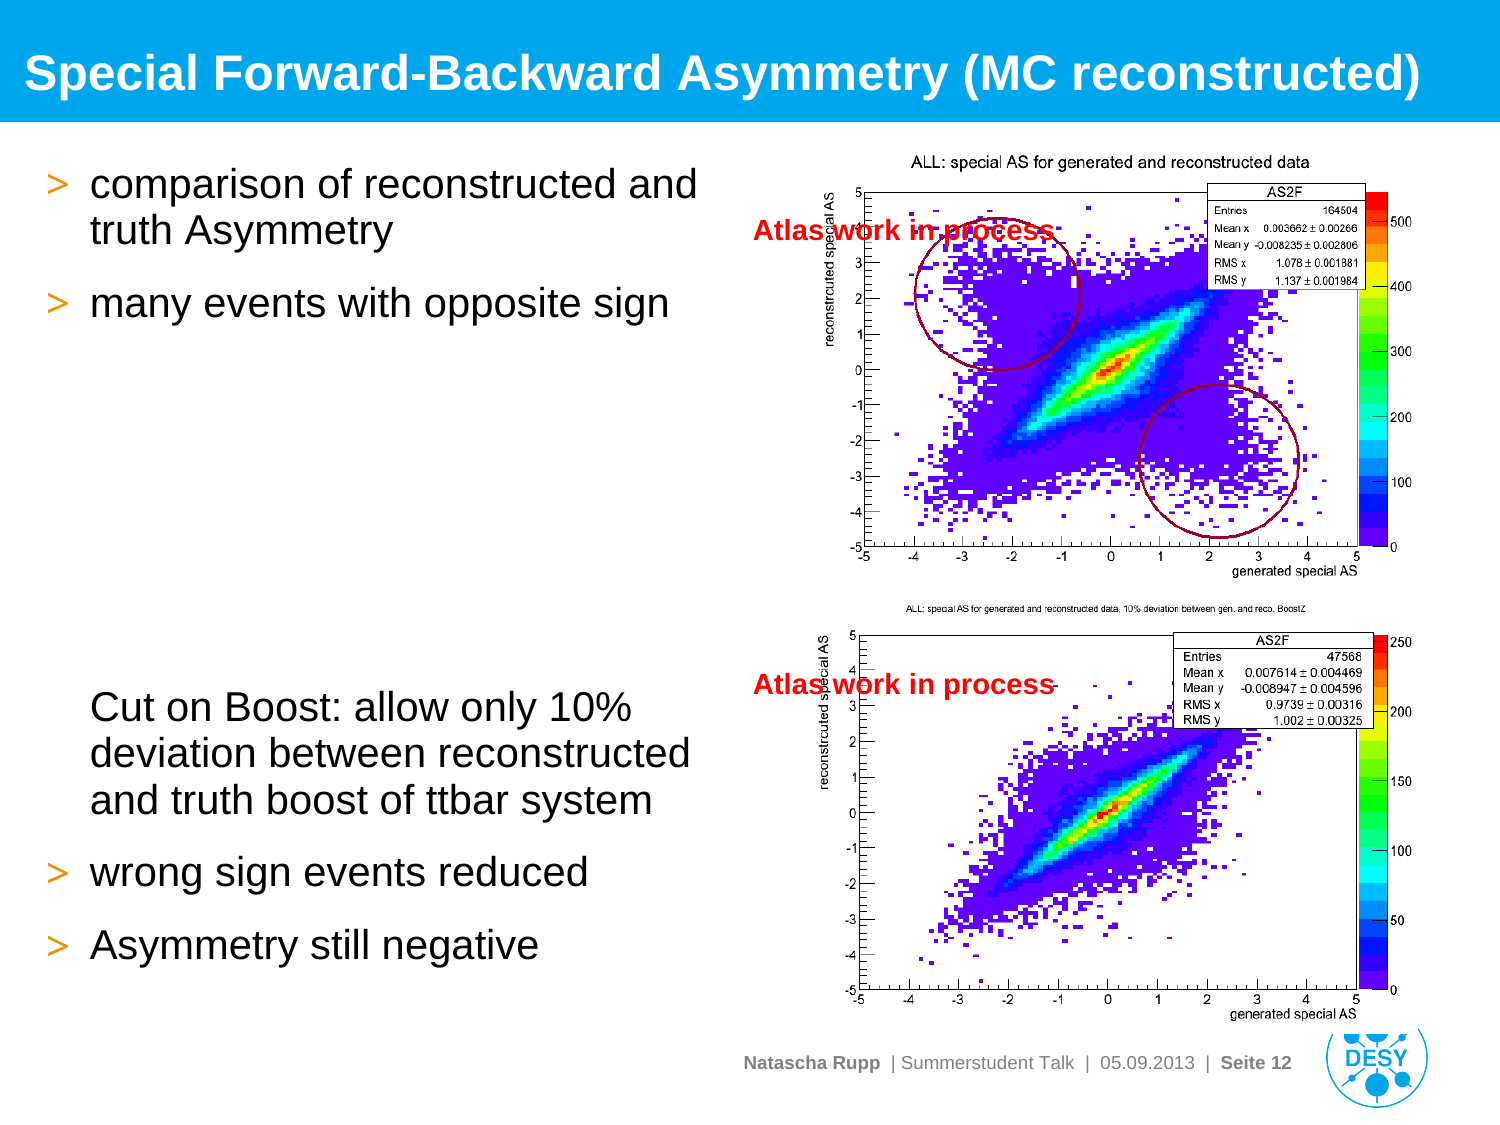

# Special Forward-Backward Asymmetry (MC reconstructed)
comparison of reconstructed and truth Asymmetry
many events with opposite sign
Cut on Boost: allow only 10% deviation between reconstructed and truth boost of ttbar system
wrong sign events reduced
Asymmetry still negative
Atlas work in process
Atlas work in process